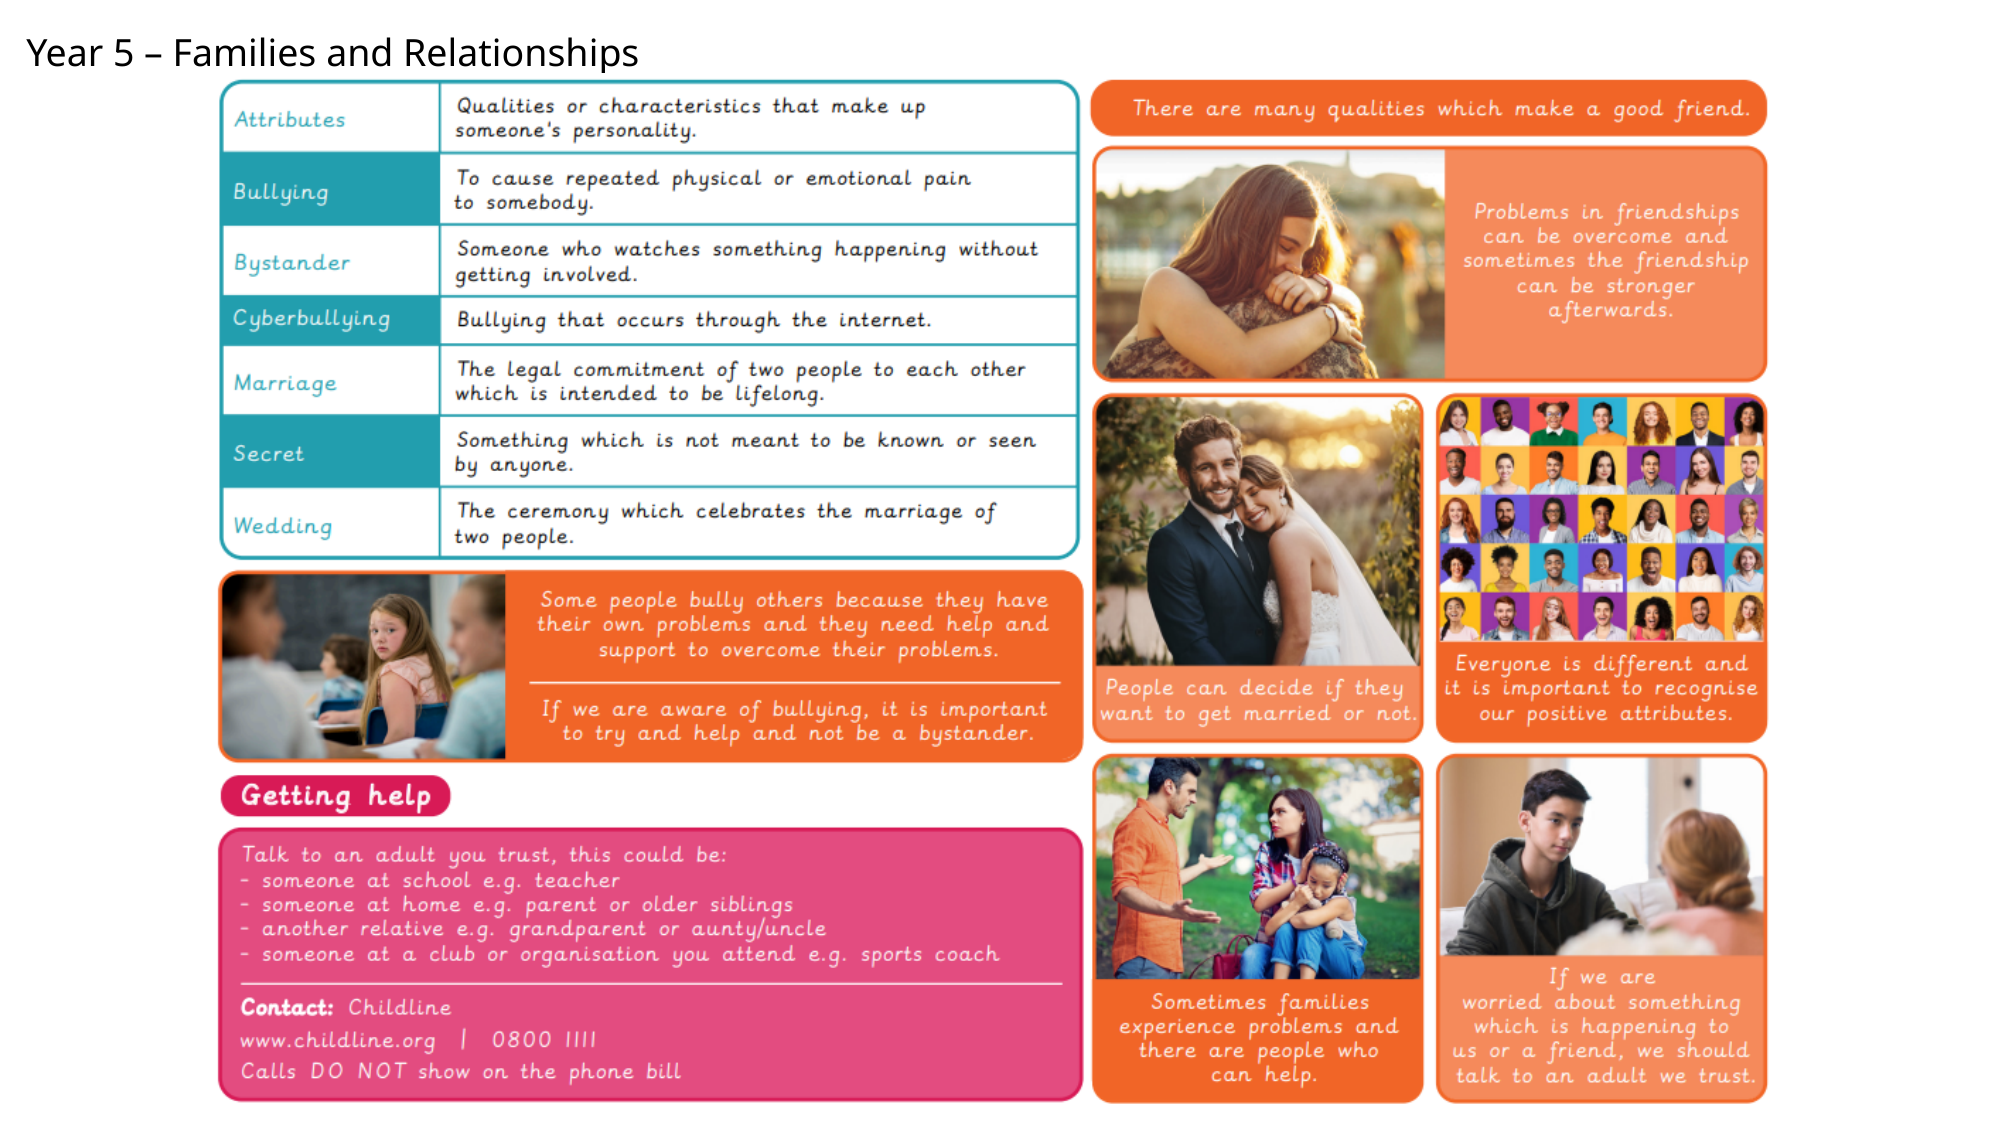

# Year 5 – Families and Relationships